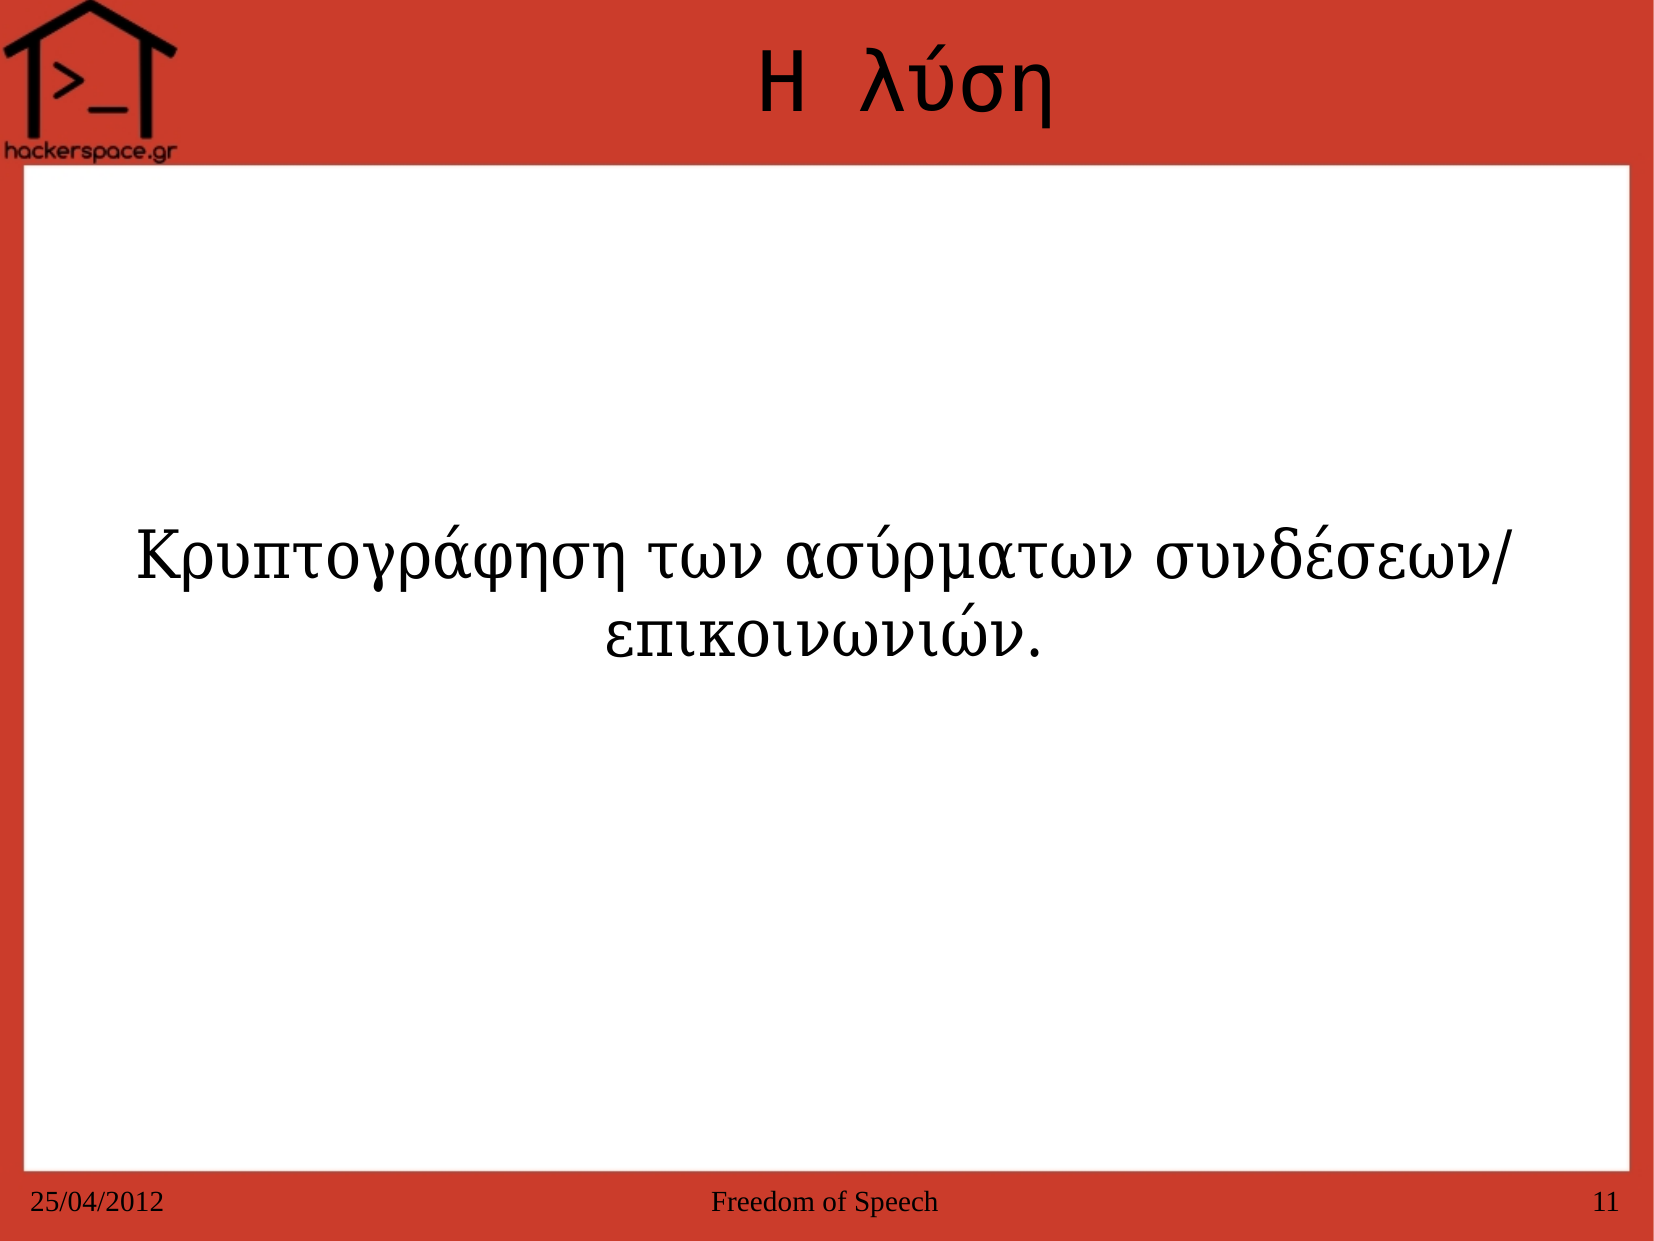

# Η λύση
Κρυπτογράφηση των ασύρματων συνδέσεων/ επικοινωνιών.
25/04/2012
Freedom of Speech
11